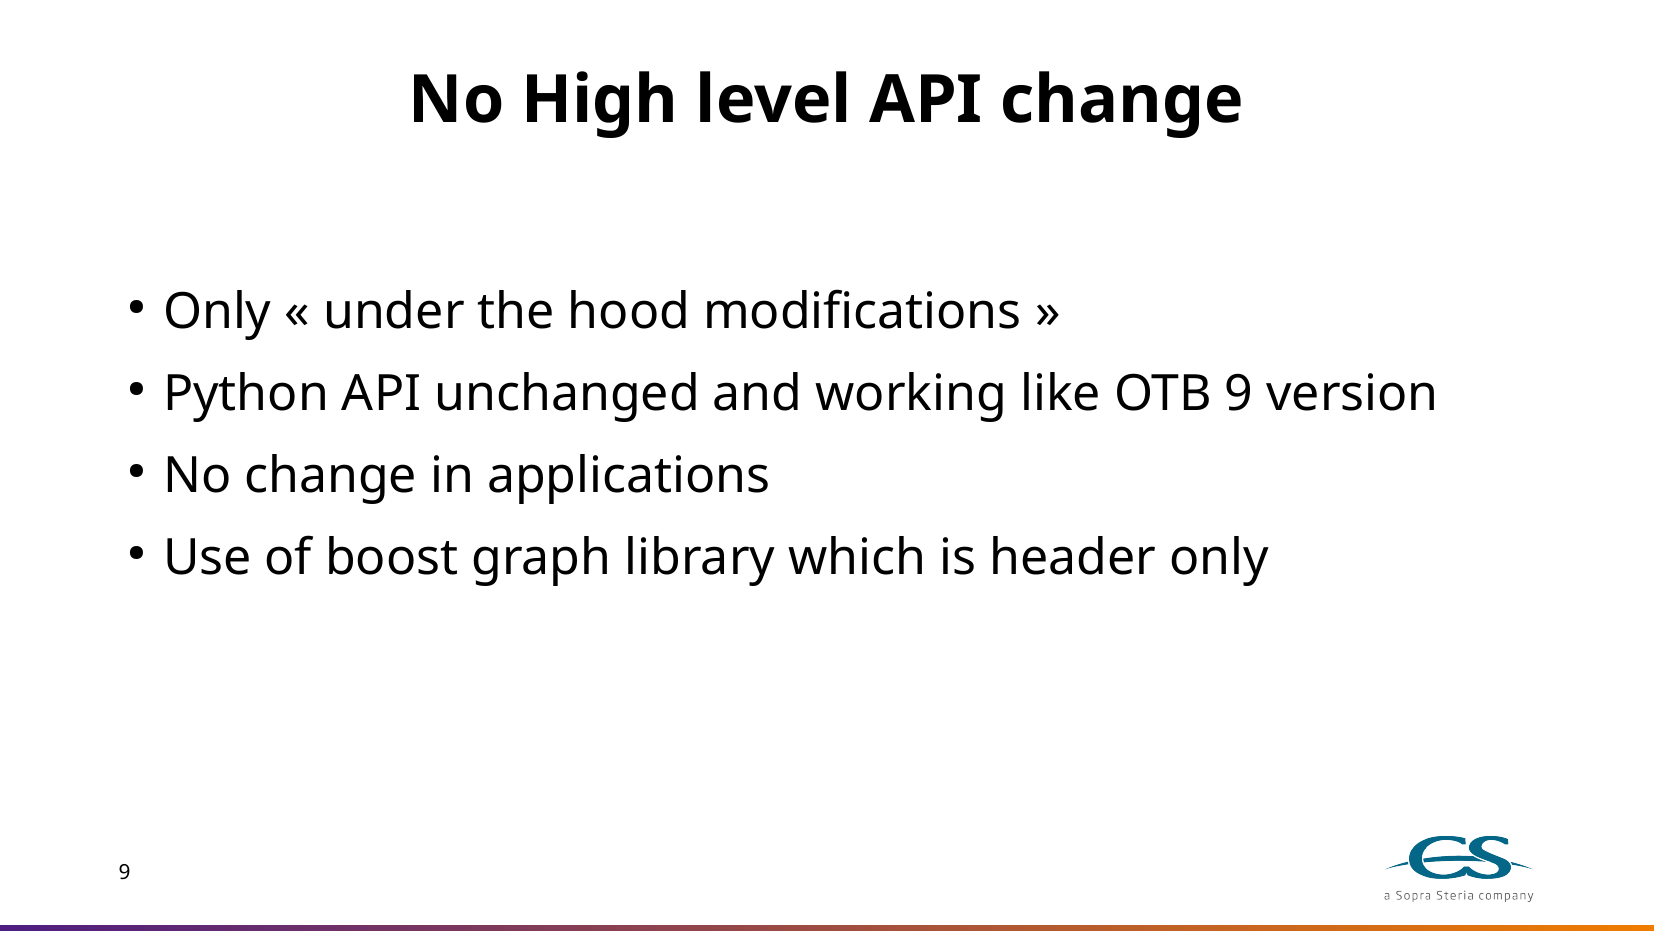

# No High level API change
Only « under the hood modifications »
Python API unchanged and working like OTB 9 version
No change in applications
Use of boost graph library which is header only